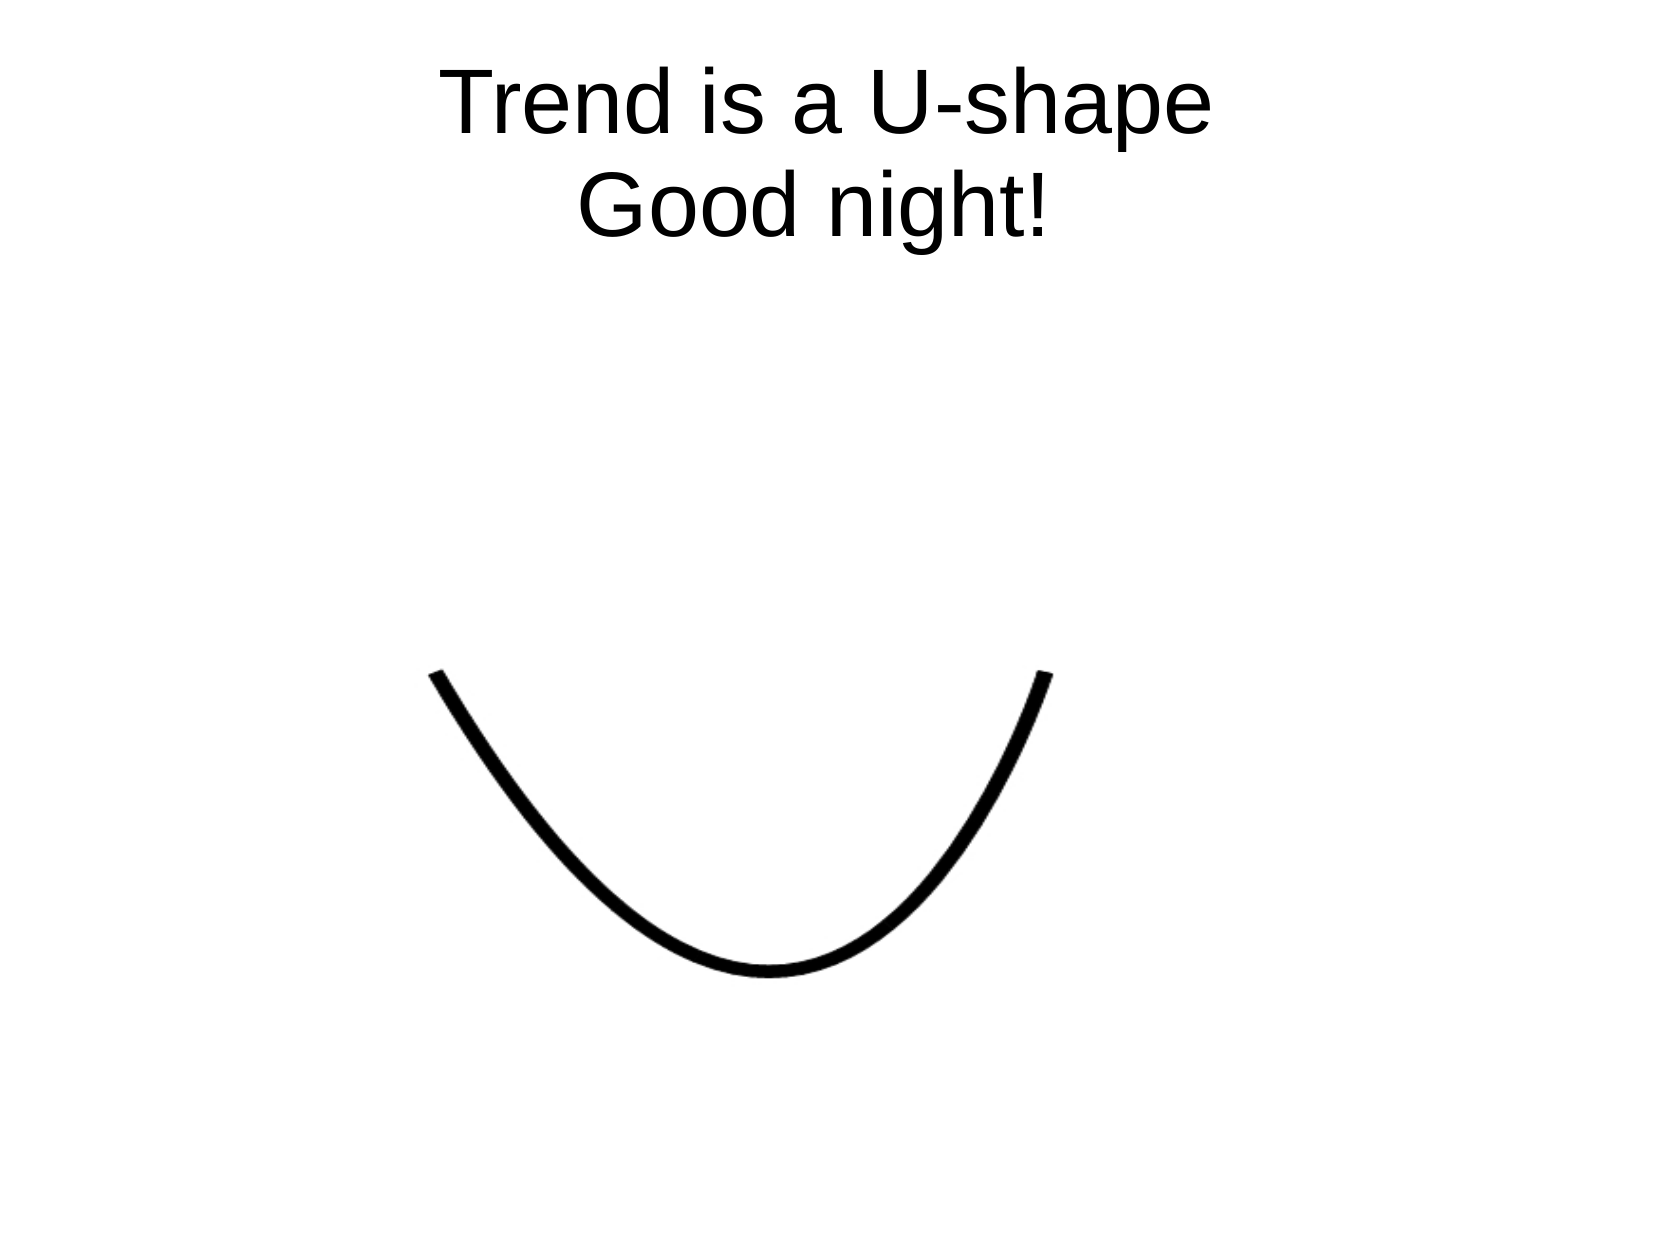

# Trend is a U-shape Good night!